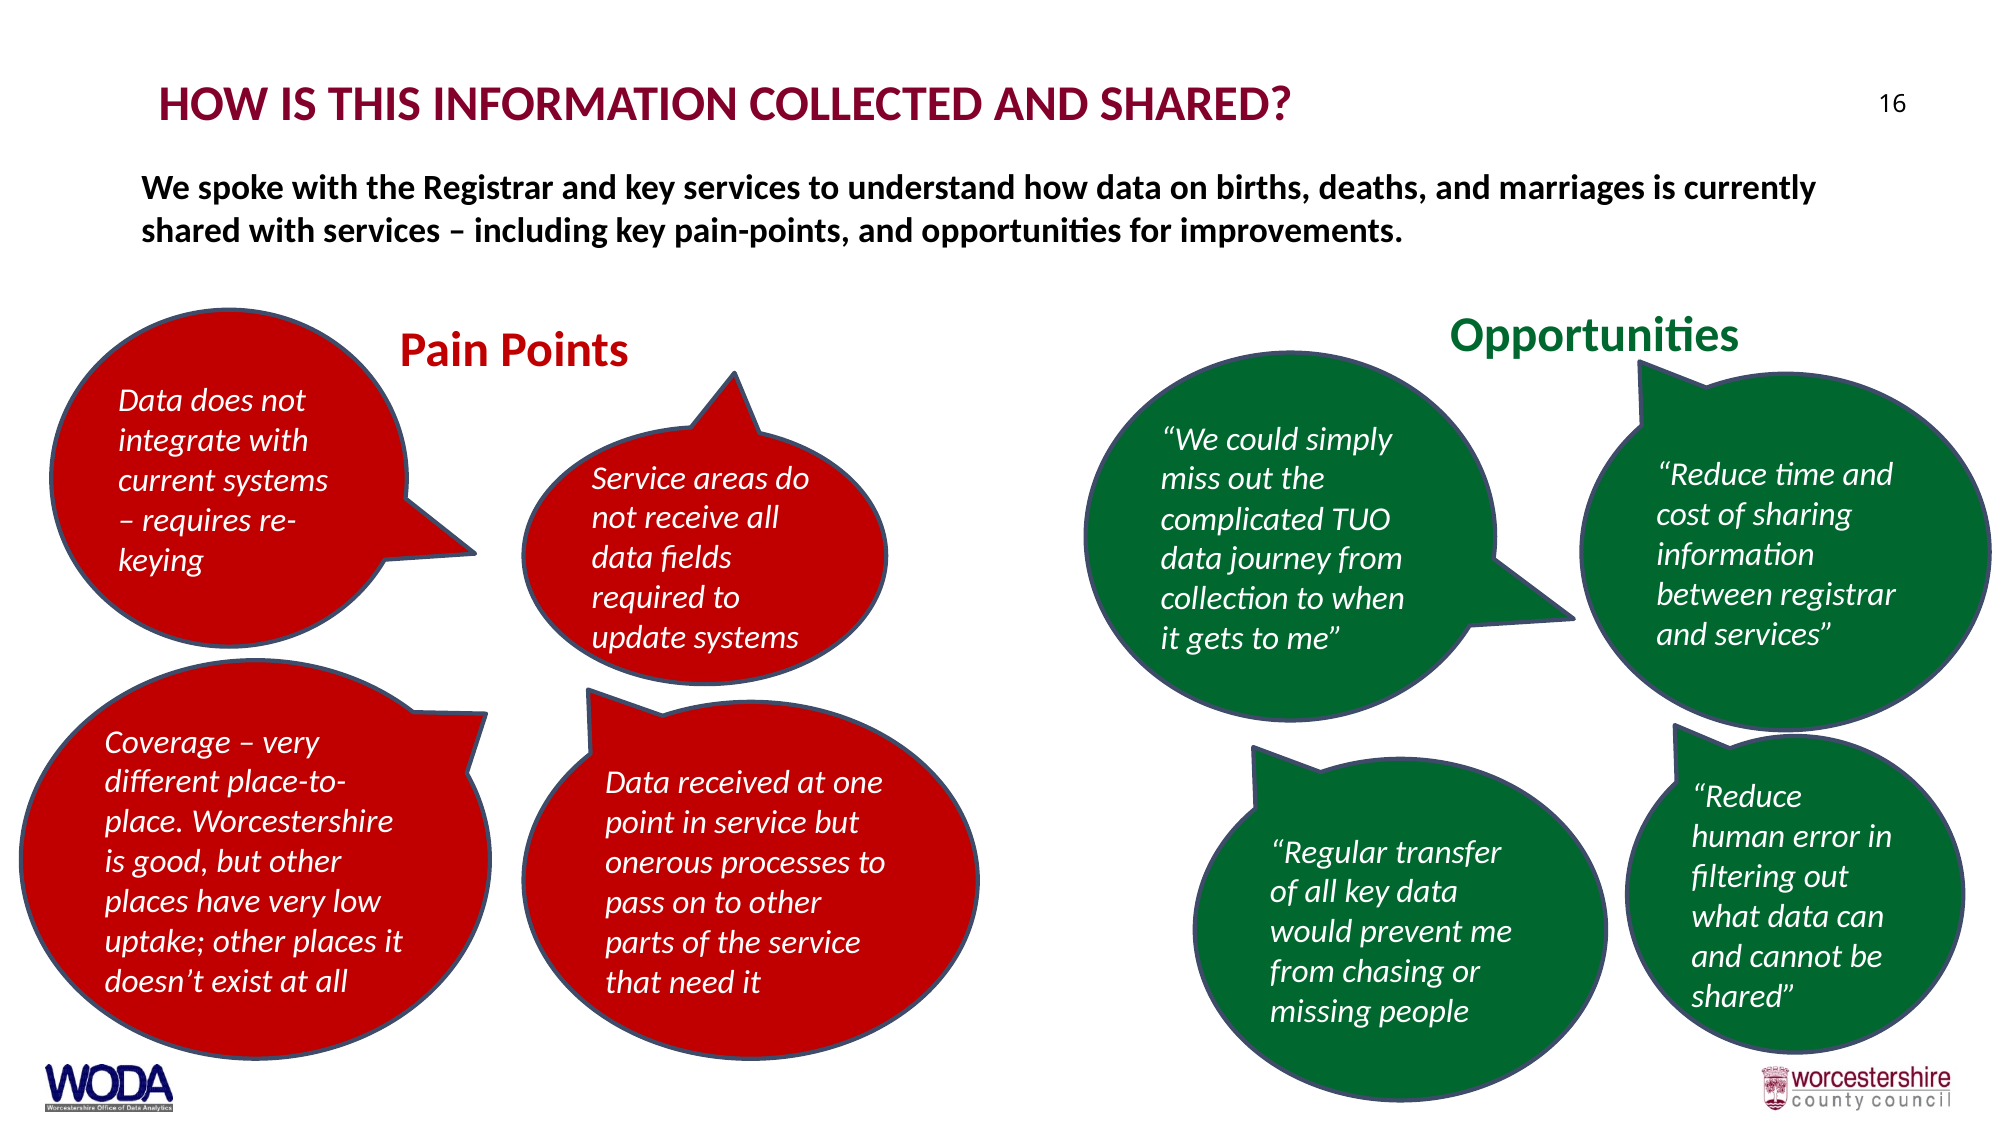

HOW IS THIS INFORMATION COLLECTED AND SHARED?
# We spoke with the Registrar and key services to understand how data on births, deaths, and marriages is currently shared with services – including key pain-points, and opportunities for improvements.
Opportunities
Data does not integrate with current systems – requires re-keying
Pain Points
“We could simply miss out the complicated TUO data journey from collection to when it gets to me”
“Reduce time and cost of sharing information between registrar and services”
Service areas do not receive all data fields required to update systems
Coverage – very different place-to-place. Worcestershire is good, but other places have very low uptake; other places it doesn’t exist at all
Data received at one point in service but onerous processes to pass on to other parts of the service that need it
“Reduce human error in filtering out what data can and cannot be shared”
“Regular transfer of all key data would prevent me from chasing or missing people